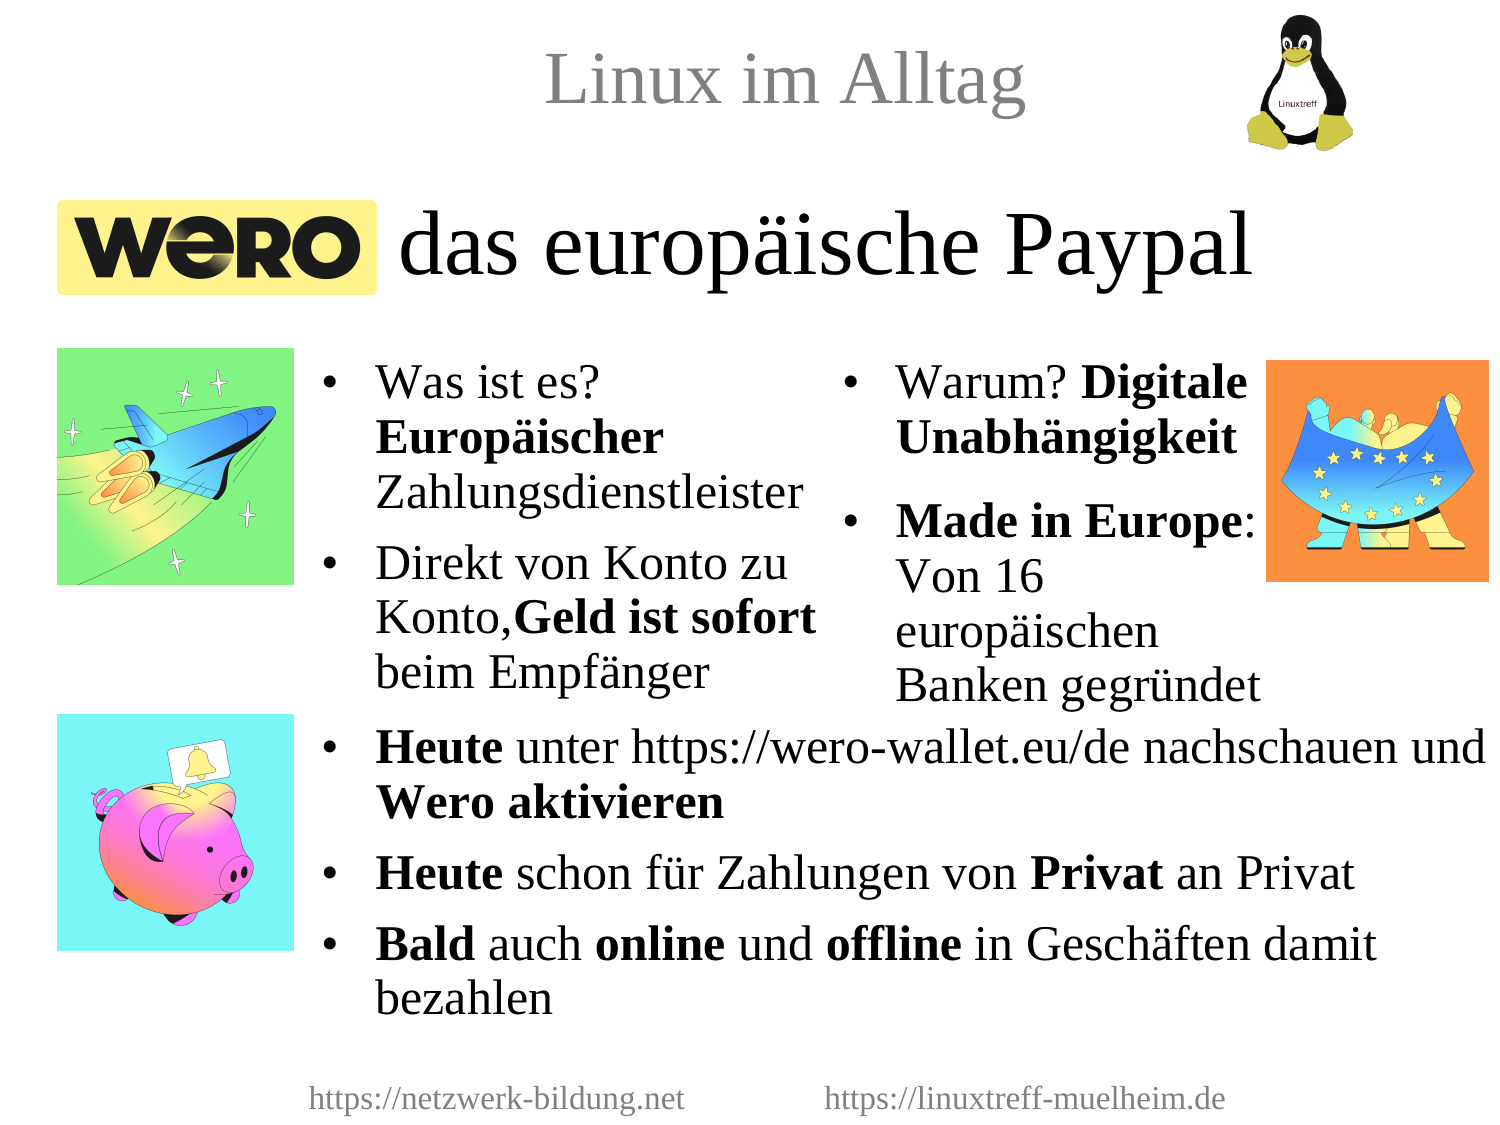

Linux im Alltag
# das europäische Paypal
Was ist es? Europäischer Zahlungsdienstleister
Direkt von Konto zu Konto,Geld ist sofort beim Empfänger
Warum? Digitale Unabhängigkeit
Made in Europe:
Von 16 europäischen Banken gegründet
Heute unter https://wero-wallet.eu/de nachschauen und
Wero aktivieren
Heute schon für Zahlungen von Privat an Privat
Bald auch online und offline in Geschäften damit bezahlen
https://netzwerk-bildung.net		https://linuxtreff-muelheim.de